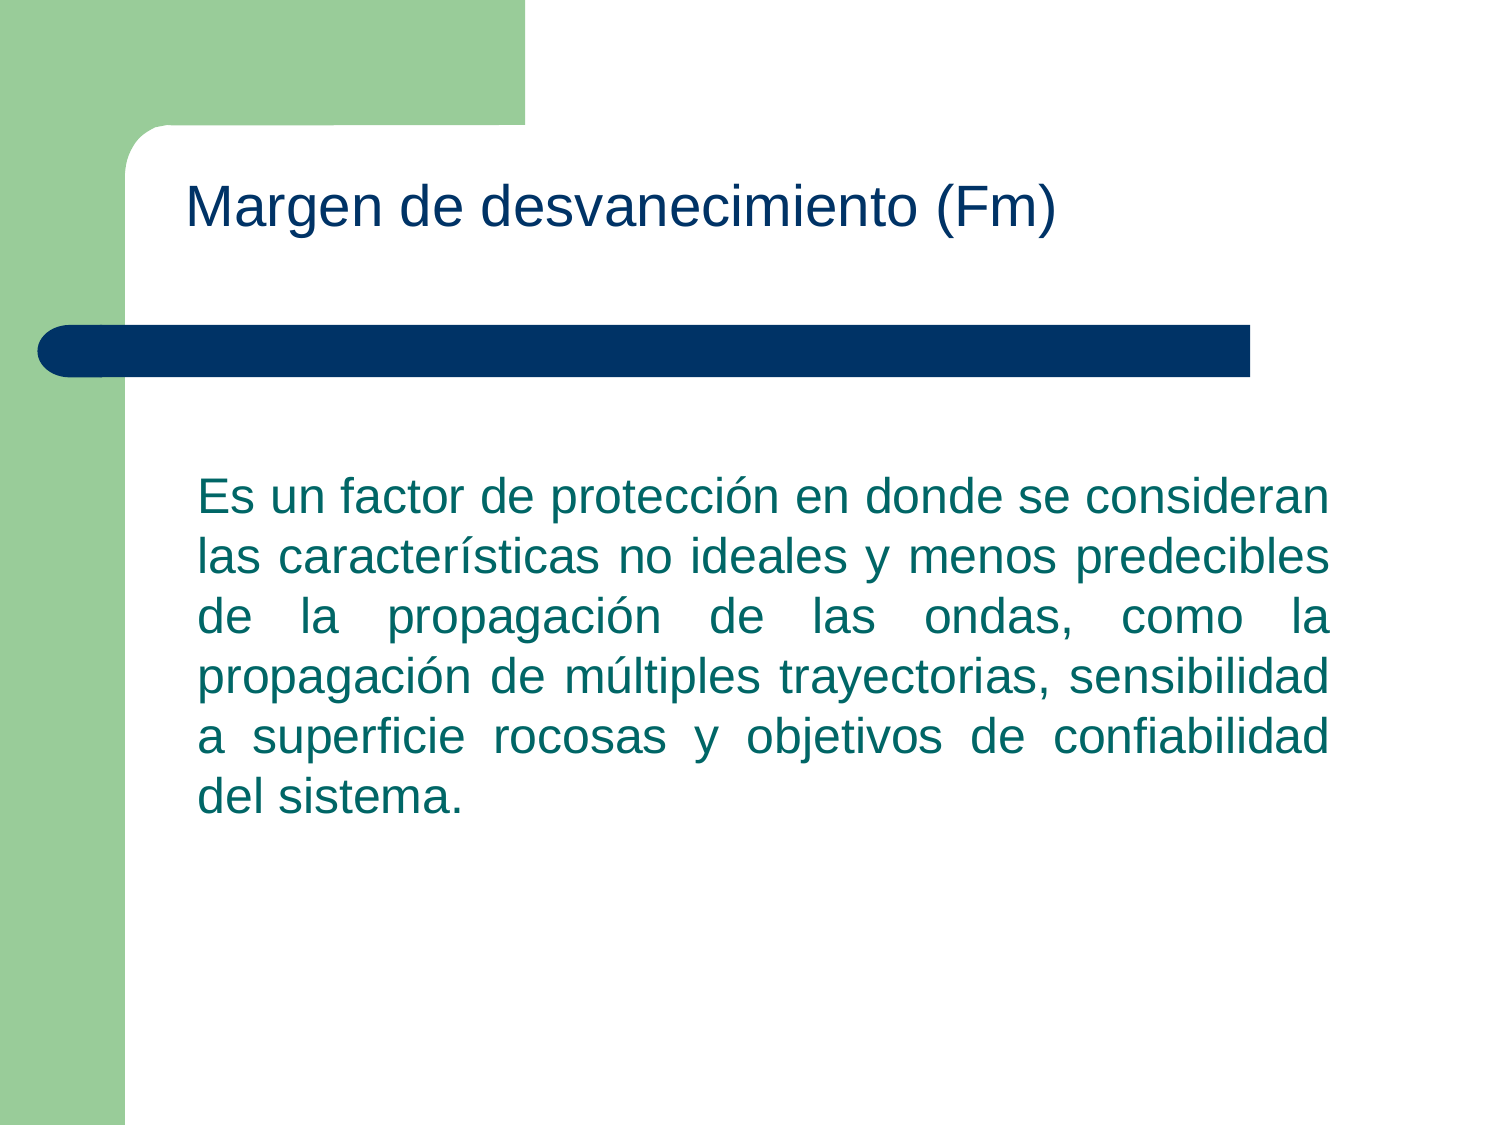

Margen de desvanecimiento (Fm)
Es un factor de protección en donde se consideran las características no ideales y menos predecibles de la propagación de las ondas, como la propagación de múltiples trayectorias, sensibilidad a superficie rocosas y objetivos de confiabilidad del sistema.